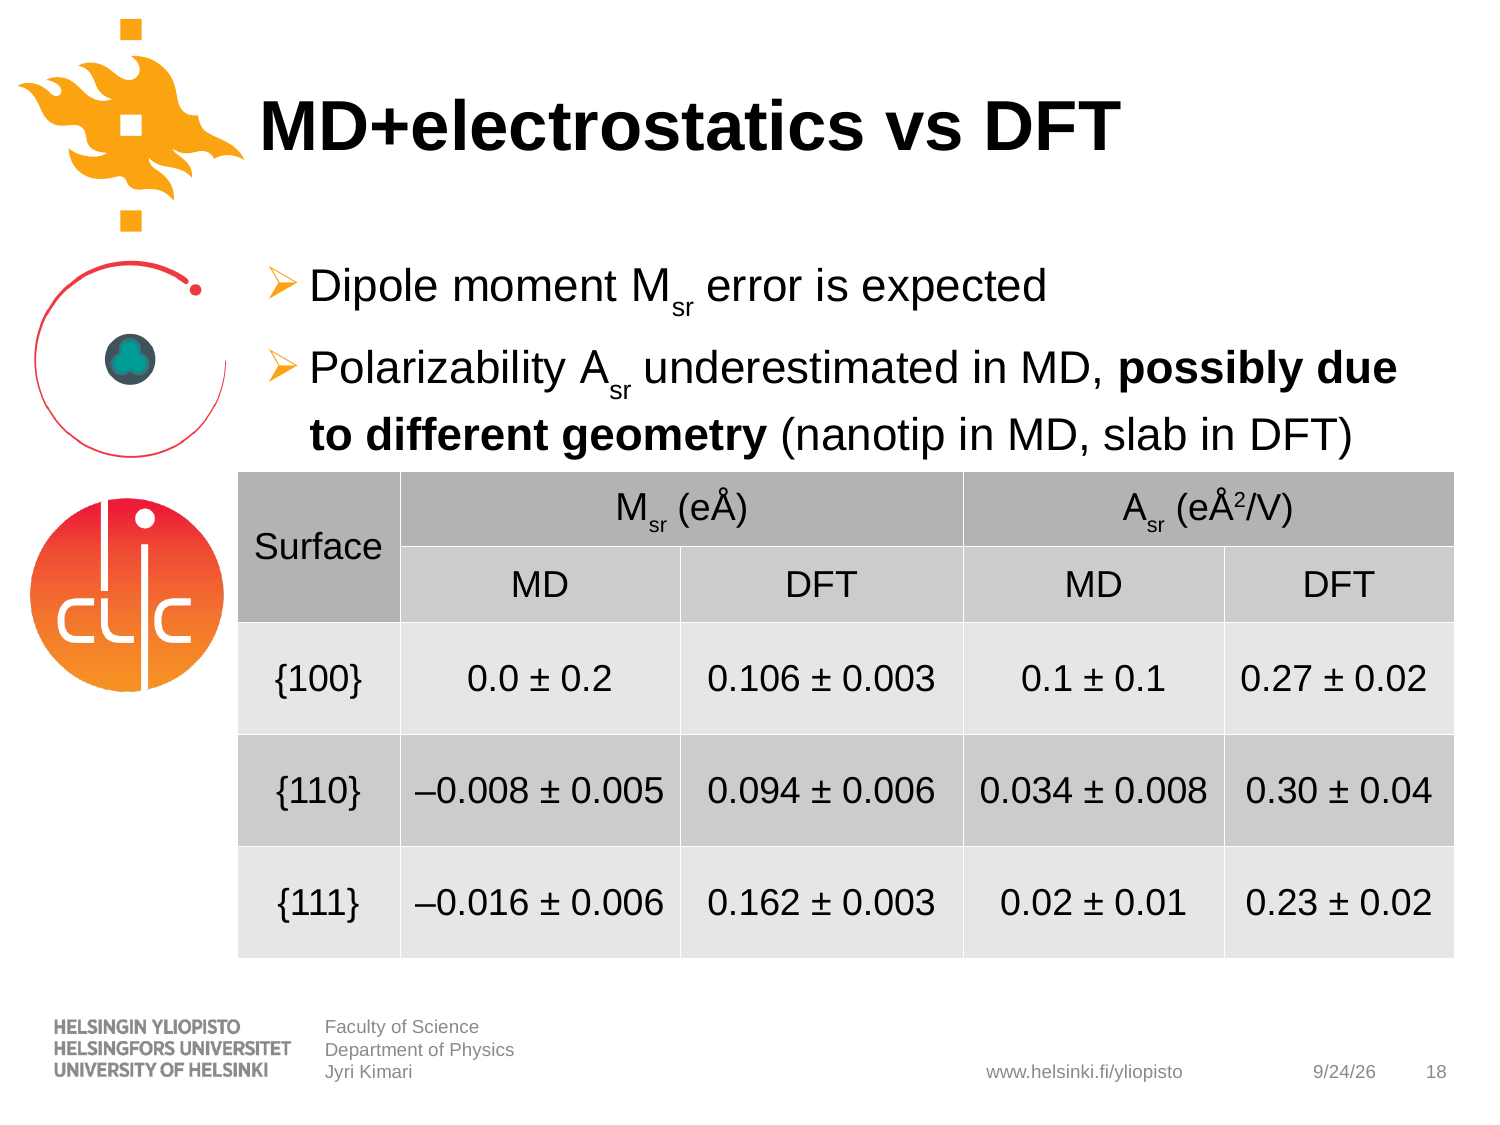

# MD+electrostatics vs DFT
Dipole moment Msr error is expected
Polarizability Asr underestimated in MD, possibly due to different geometry (nanotip in MD, slab in DFT)
| Surface | Msr (eÅ) | | Asr (eÅ2/V) | |
| --- | --- | --- | --- | --- |
| | MD | DFT | MD | DFT |
| {100} | 0.0 ± 0.2 | 0.106 ± 0.003 | 0.1 ± 0.1 | 0.27 ± 0.02 |
| {110} | –0.008 ± 0.005 | 0.094 ± 0.006 | 0.034 ± 0.008 | 0.30 ± 0.04 |
| {111} | –0.016 ± 0.006 | 0.162 ± 0.003 | 0.02 ± 0.01 | 0.23 ± 0.02 |
Faculty of Science
Department of Physics
Jyri Kimari